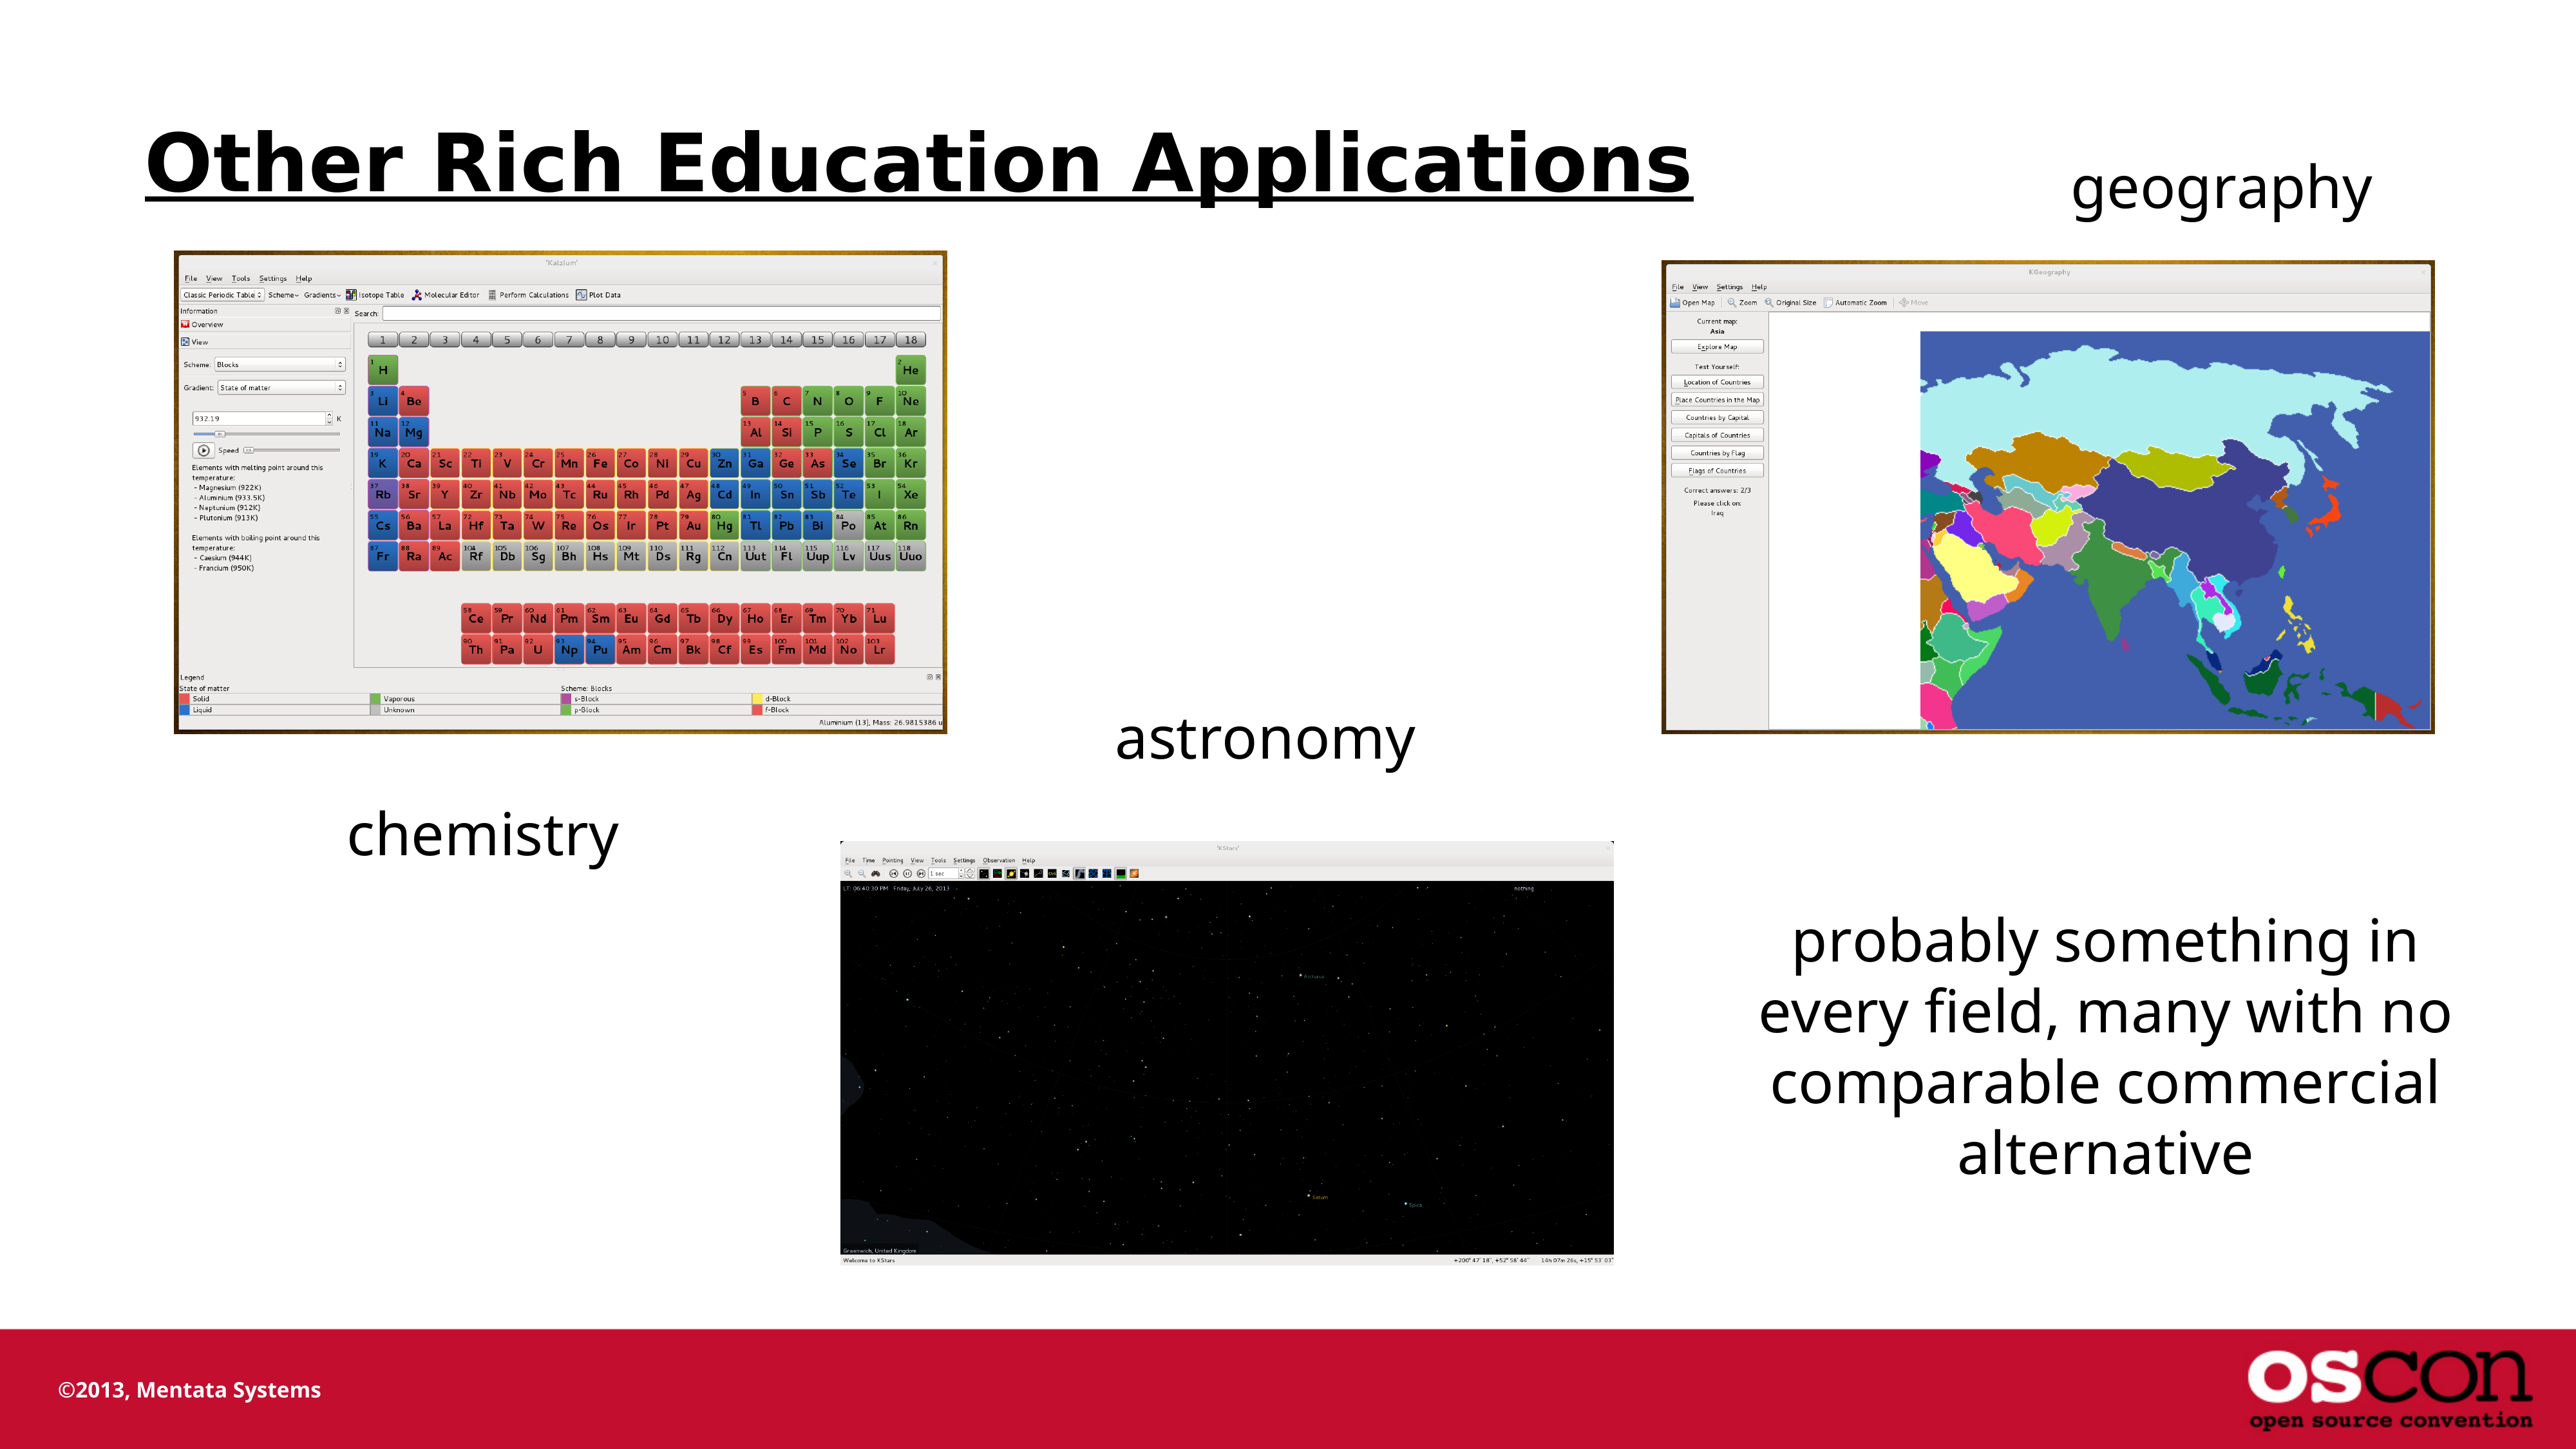

#
Other Rich Education Applications
geography
astronomy
chemistry
probably something in every field, many with no comparable commercial alternative
©2013, Mentata Systems